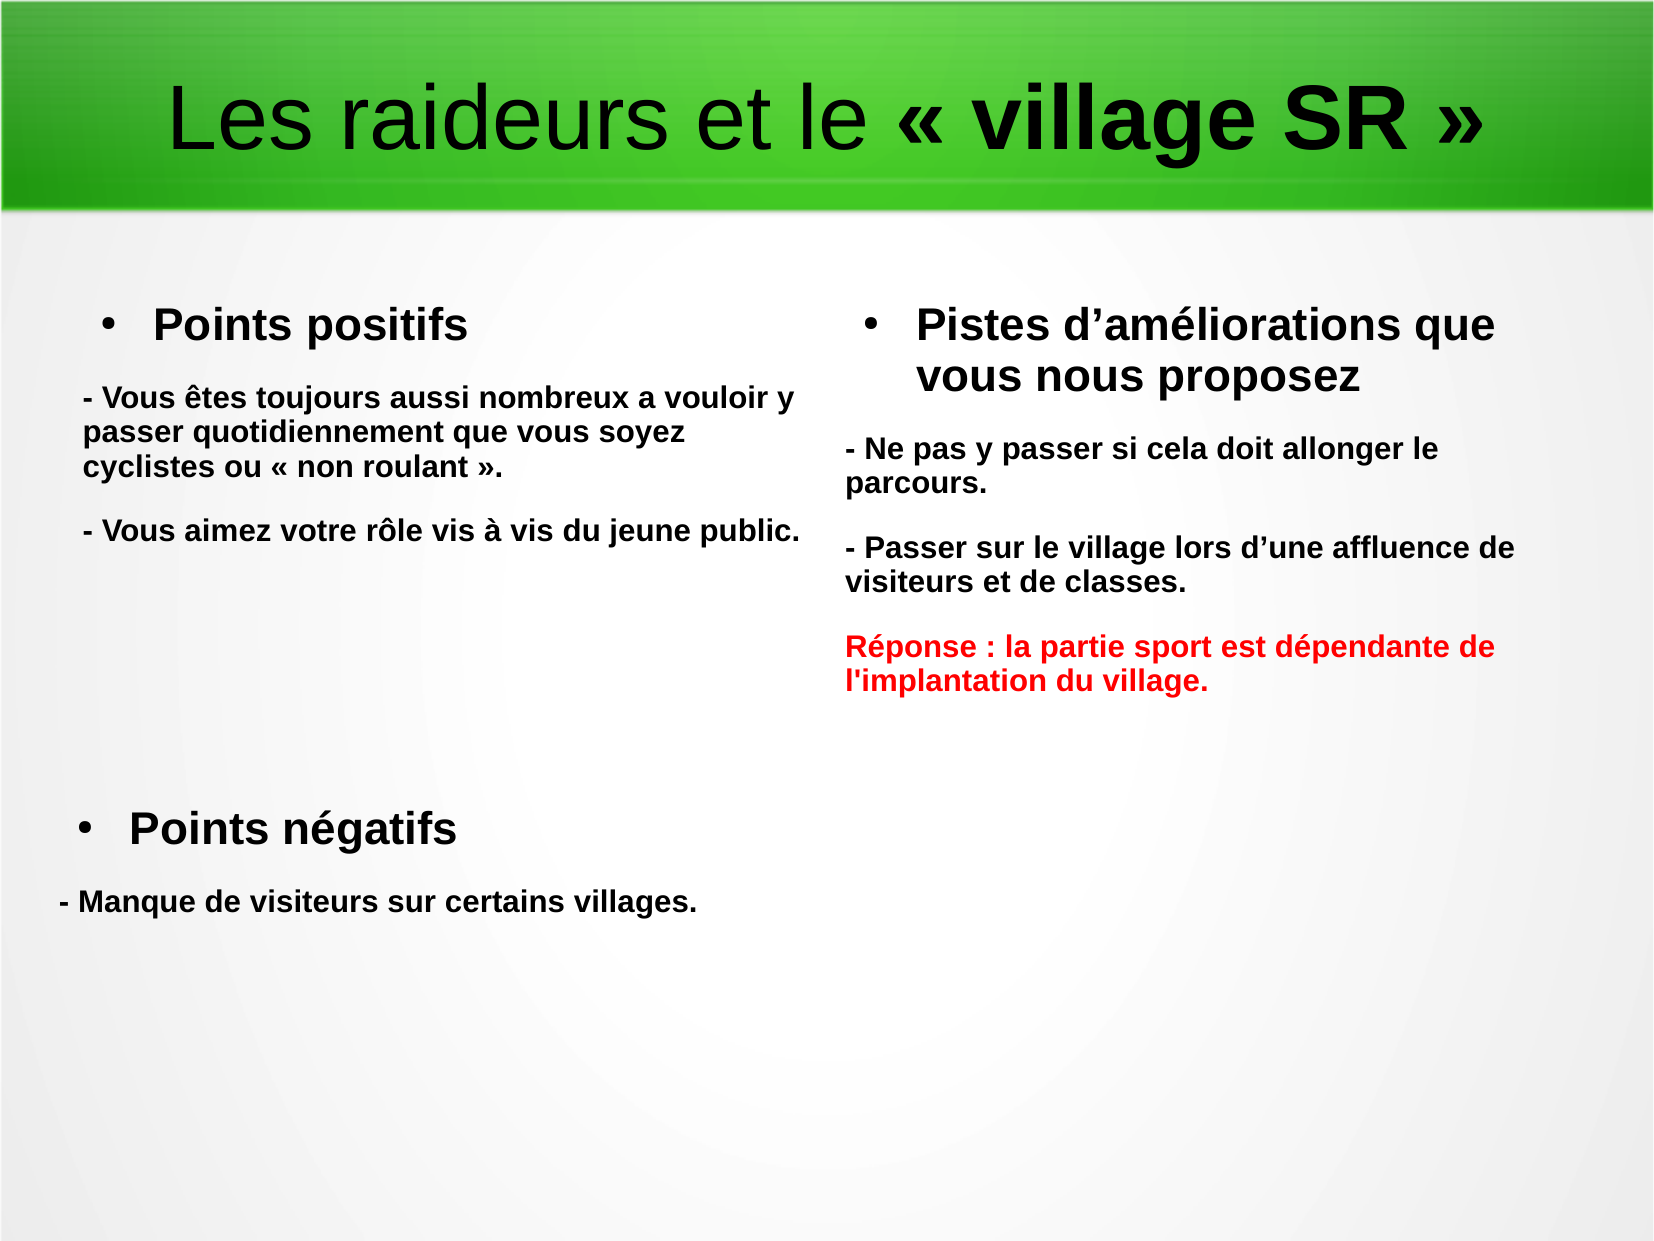

# Les raideurs et le « village SR »
Points positifs
- Vous êtes toujours aussi nombreux a vouloir y passer quotidiennement que vous soyez cyclistes ou « non roulant ».
- Vous aimez votre rôle vis à vis du jeune public.
Pistes d’améliorations que vous nous proposez
- Ne pas y passer si cela doit allonger le parcours.
- Passer sur le village lors d’une affluence de visiteurs et de classes.
Réponse : la partie sport est dépendante de l'implantation du village.
Points négatifs
- Manque de visiteurs sur certains villages.